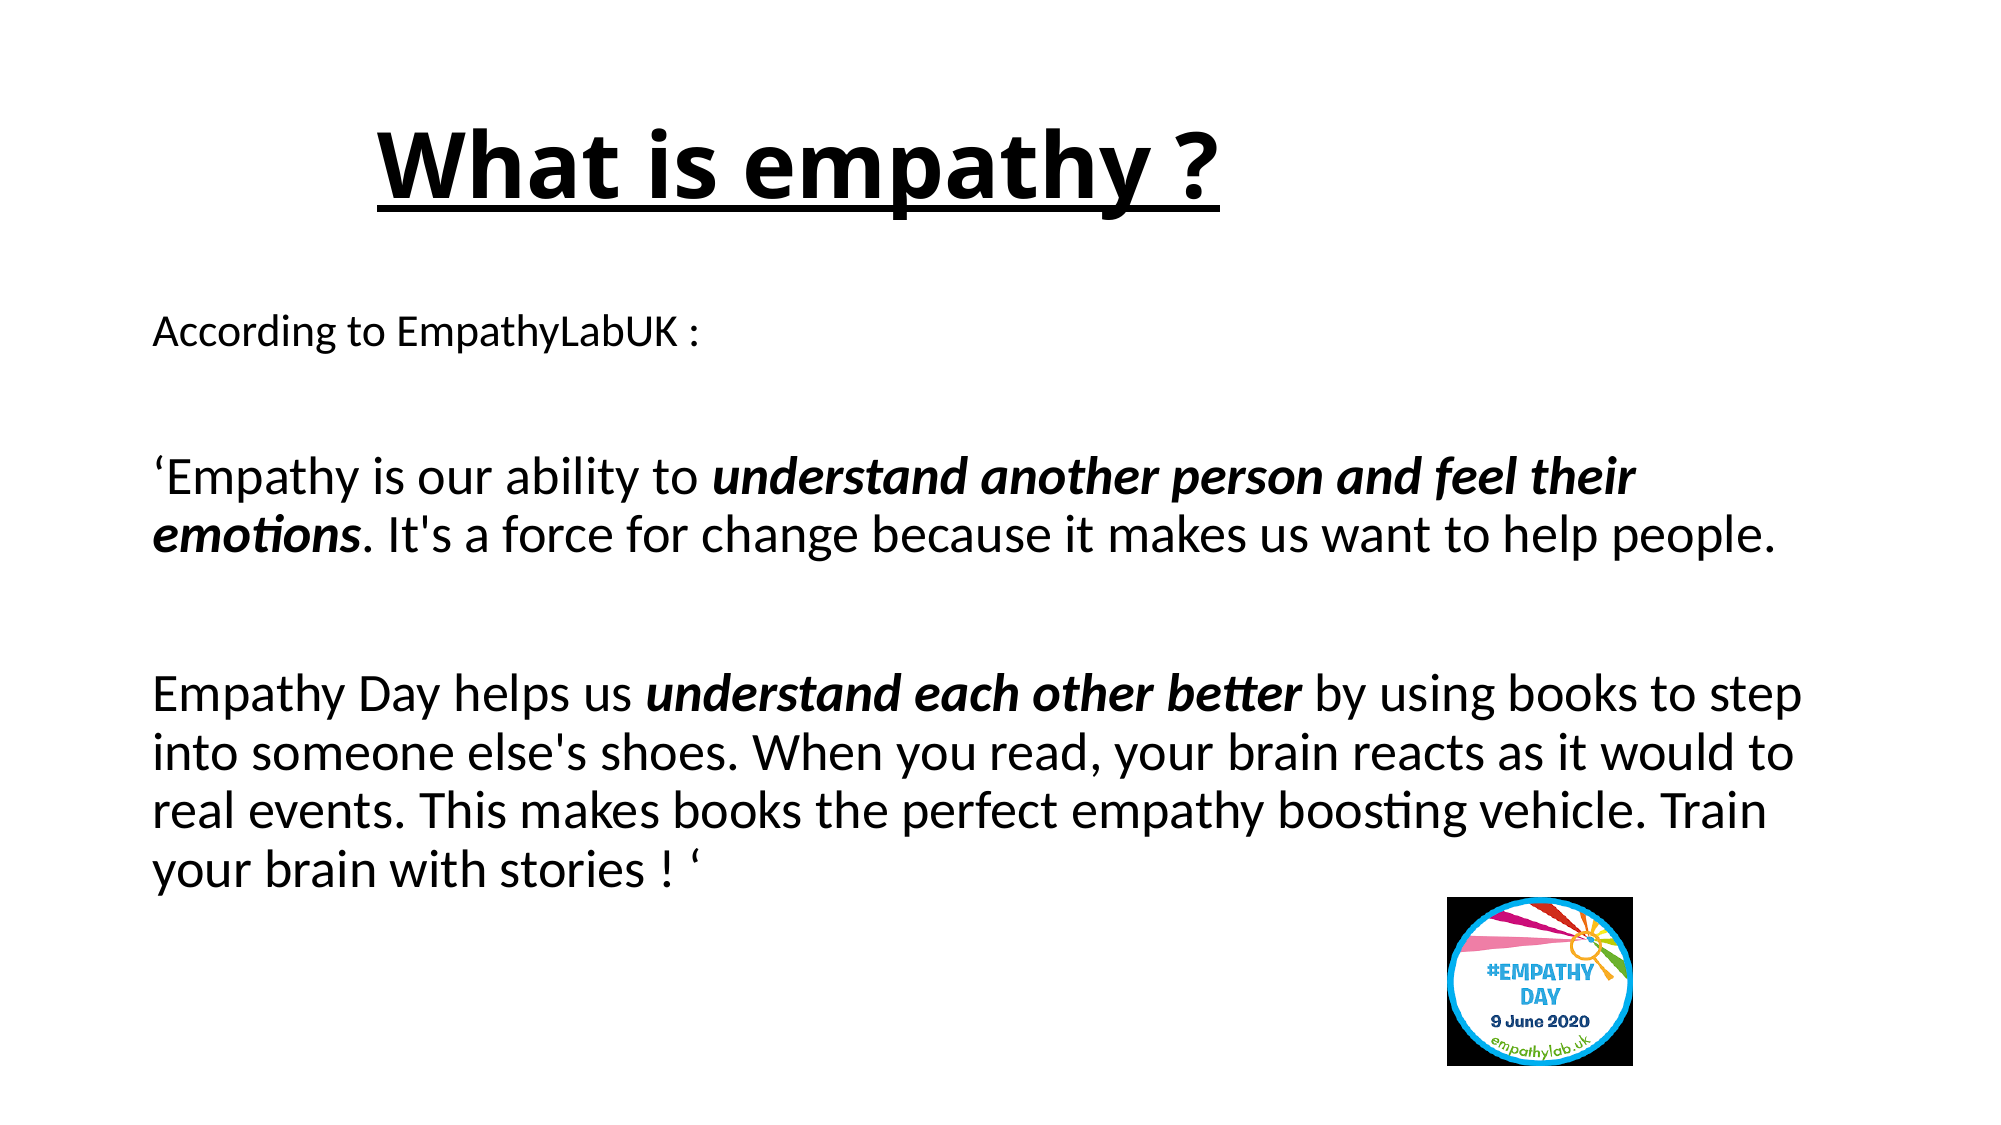

# What is empathy ?
According to EmpathyLabUK :
‘Empathy is our ability to understand another person and feel their emotions. It's a force for change because it makes us want to help people.
Empathy Day helps us understand each other better by using books to step into someone else's shoes. When you read, your brain reacts as it would to real events. This makes books the perfect empathy boosting vehicle. Train your brain with stories ! ‘